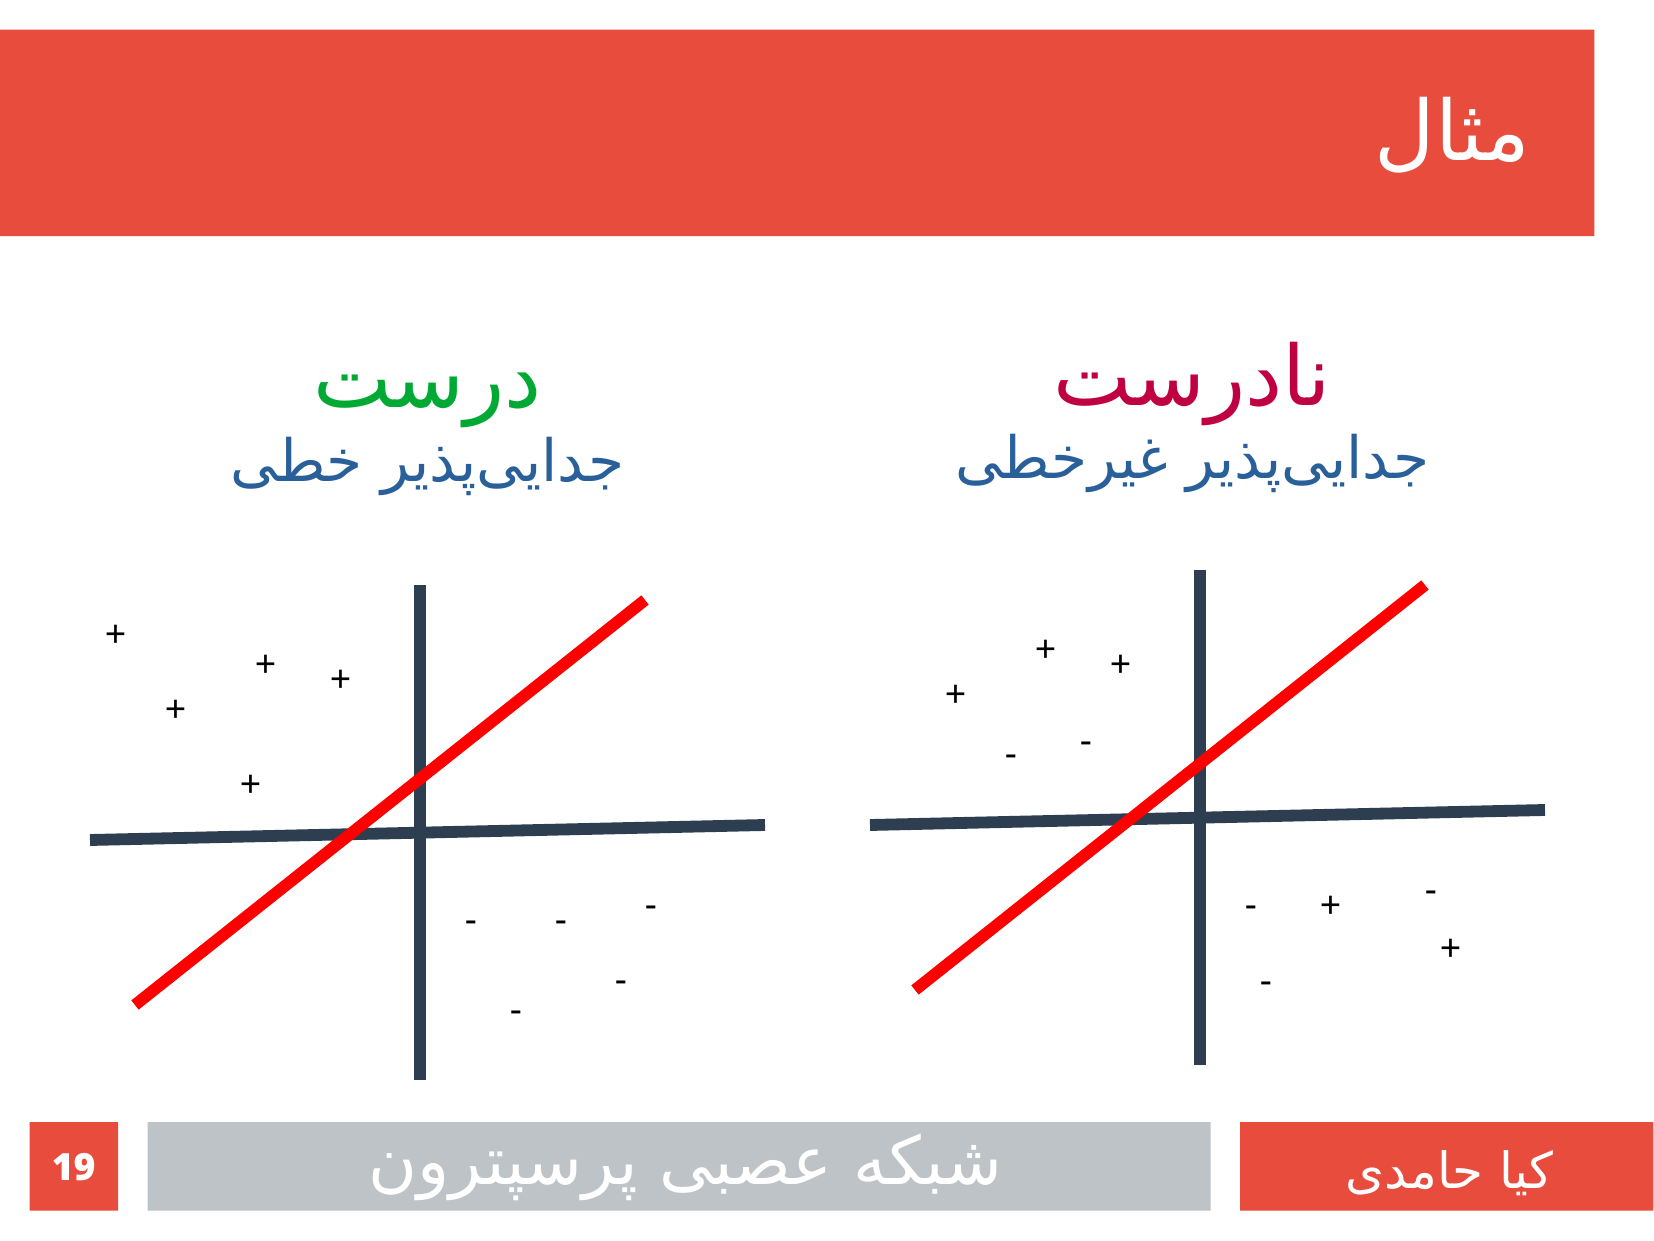

# مثال
نادرست
جدایی‌پذیر غیرخطی
درست
جدایی‌پذیر خطی
+
+
+
+
+
+
+
-
-
+
-
-
-
+
-
-
+
-
-
-
19
 شبکه عصبی پرسپترون
کیا حامدی